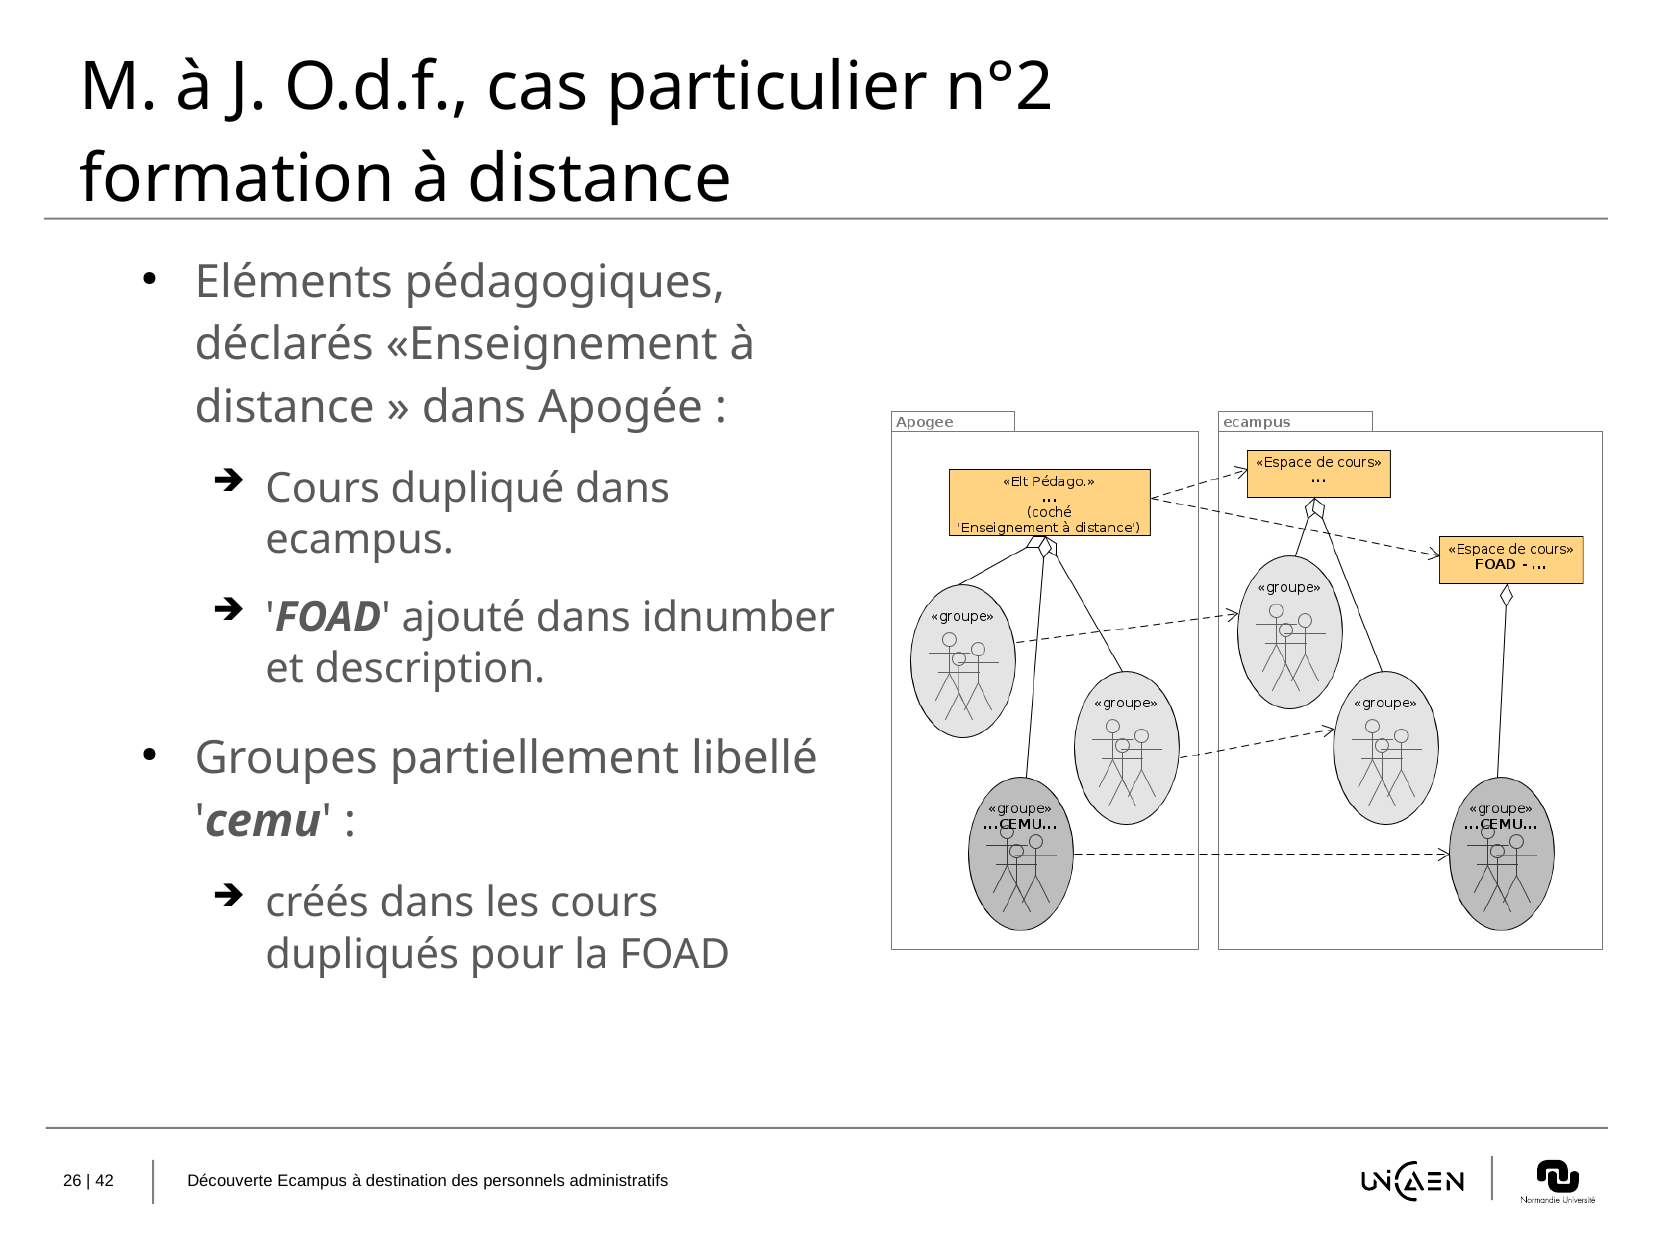

# M. à J. O.d.f., cas particulier n°2 formation à distance
Eléments pédagogiques, déclarés «Enseignement à distance » dans Apogée :
Cours dupliqué dans ecampus.
'FOAD' ajouté dans idnumber et description.
Groupes partiellement libellé 'cemu' :
créés dans les cours dupliqués pour la FOAD
26
Découverte Ecampus pourn les personnels administratifs